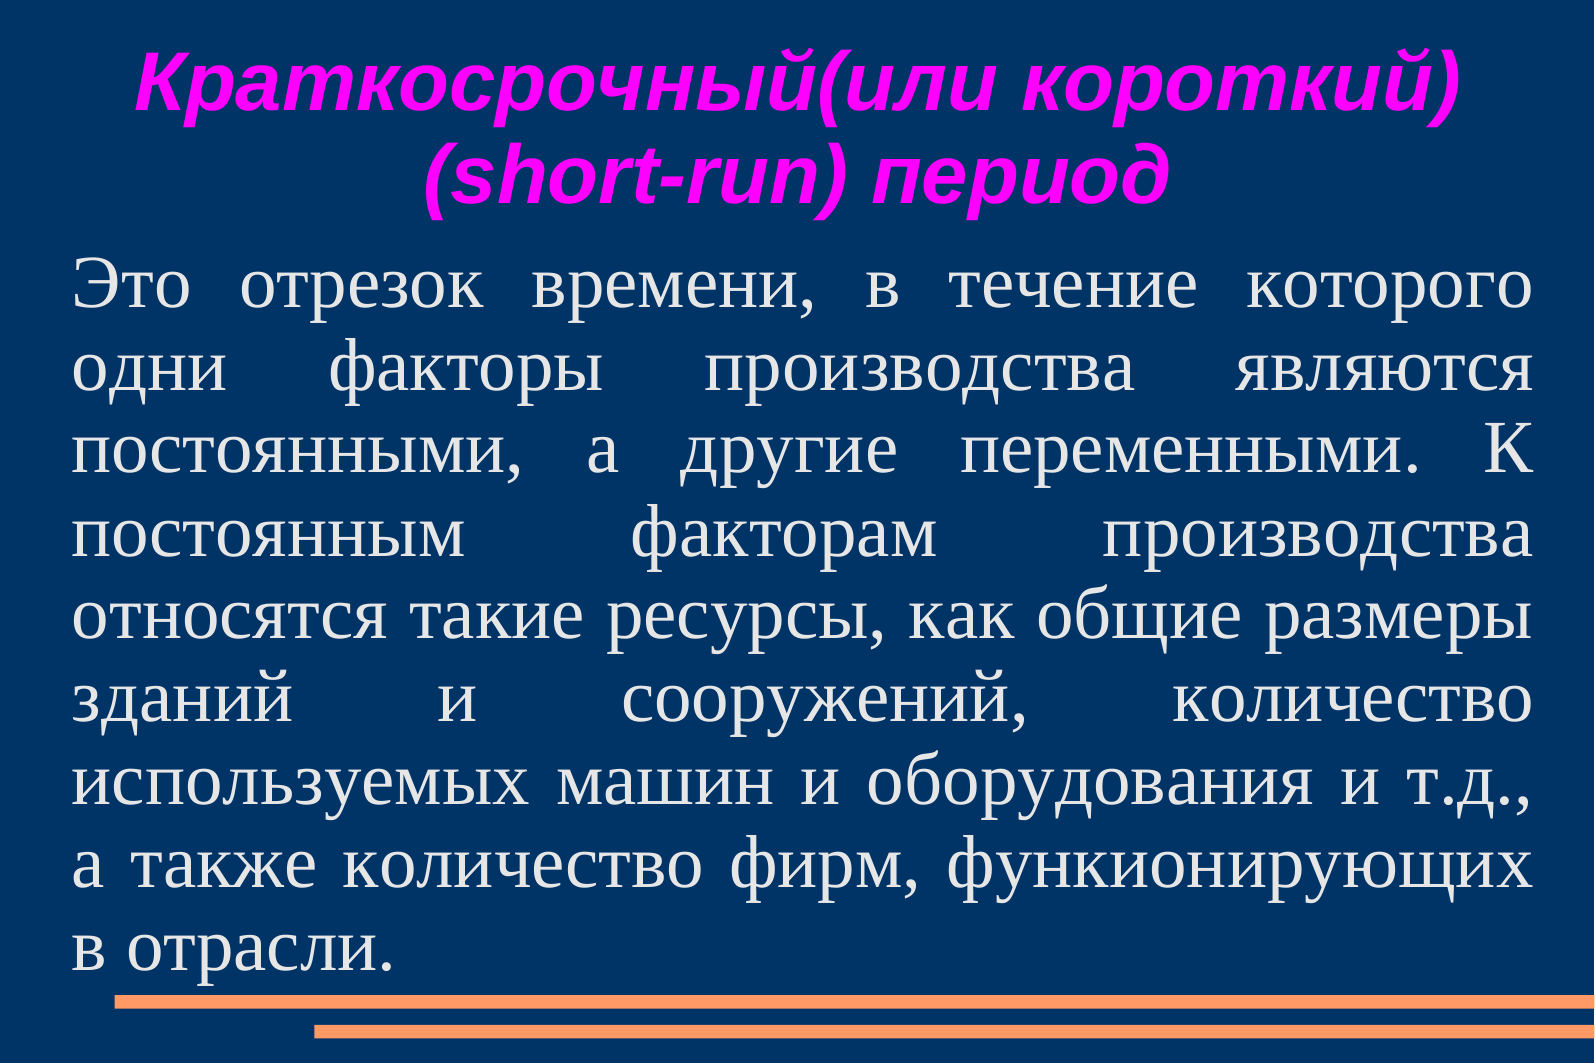

# Краткосрочный(или короткий) (short-run) период
Это отрезок времени, в течение которого одни факторы производства являются постоянными, а другие переменными. К постоянным факторам производства относятся такие ресурсы, как общие размеры зданий и сооружений, количество используемых машин и оборудования и т.д., а также количество фирм, функионирующих в отрасли.